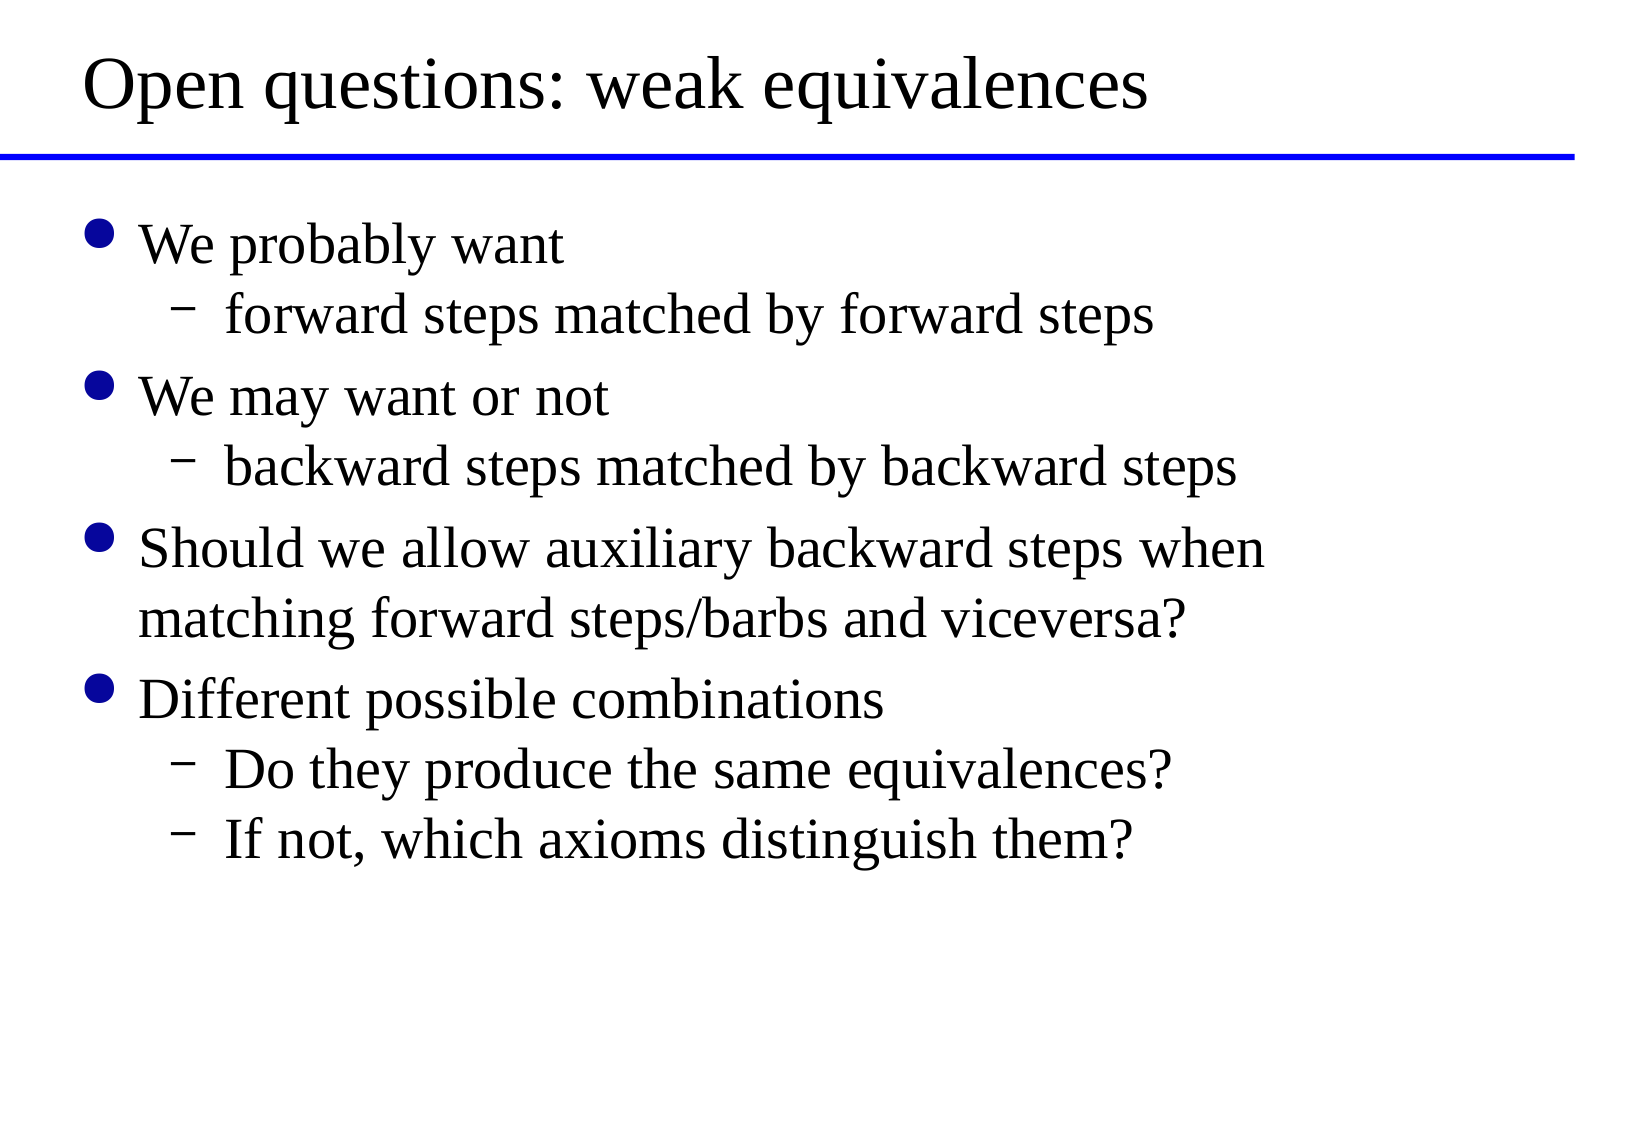

# Open questions: weak equivalences
We probably want
forward steps matched by forward steps
We may want or not
backward steps matched by backward steps
Should we allow auxiliary backward steps when matching forward steps/barbs and viceversa?
Different possible combinations
Do they produce the same equivalences?
If not, which axioms distinguish them?